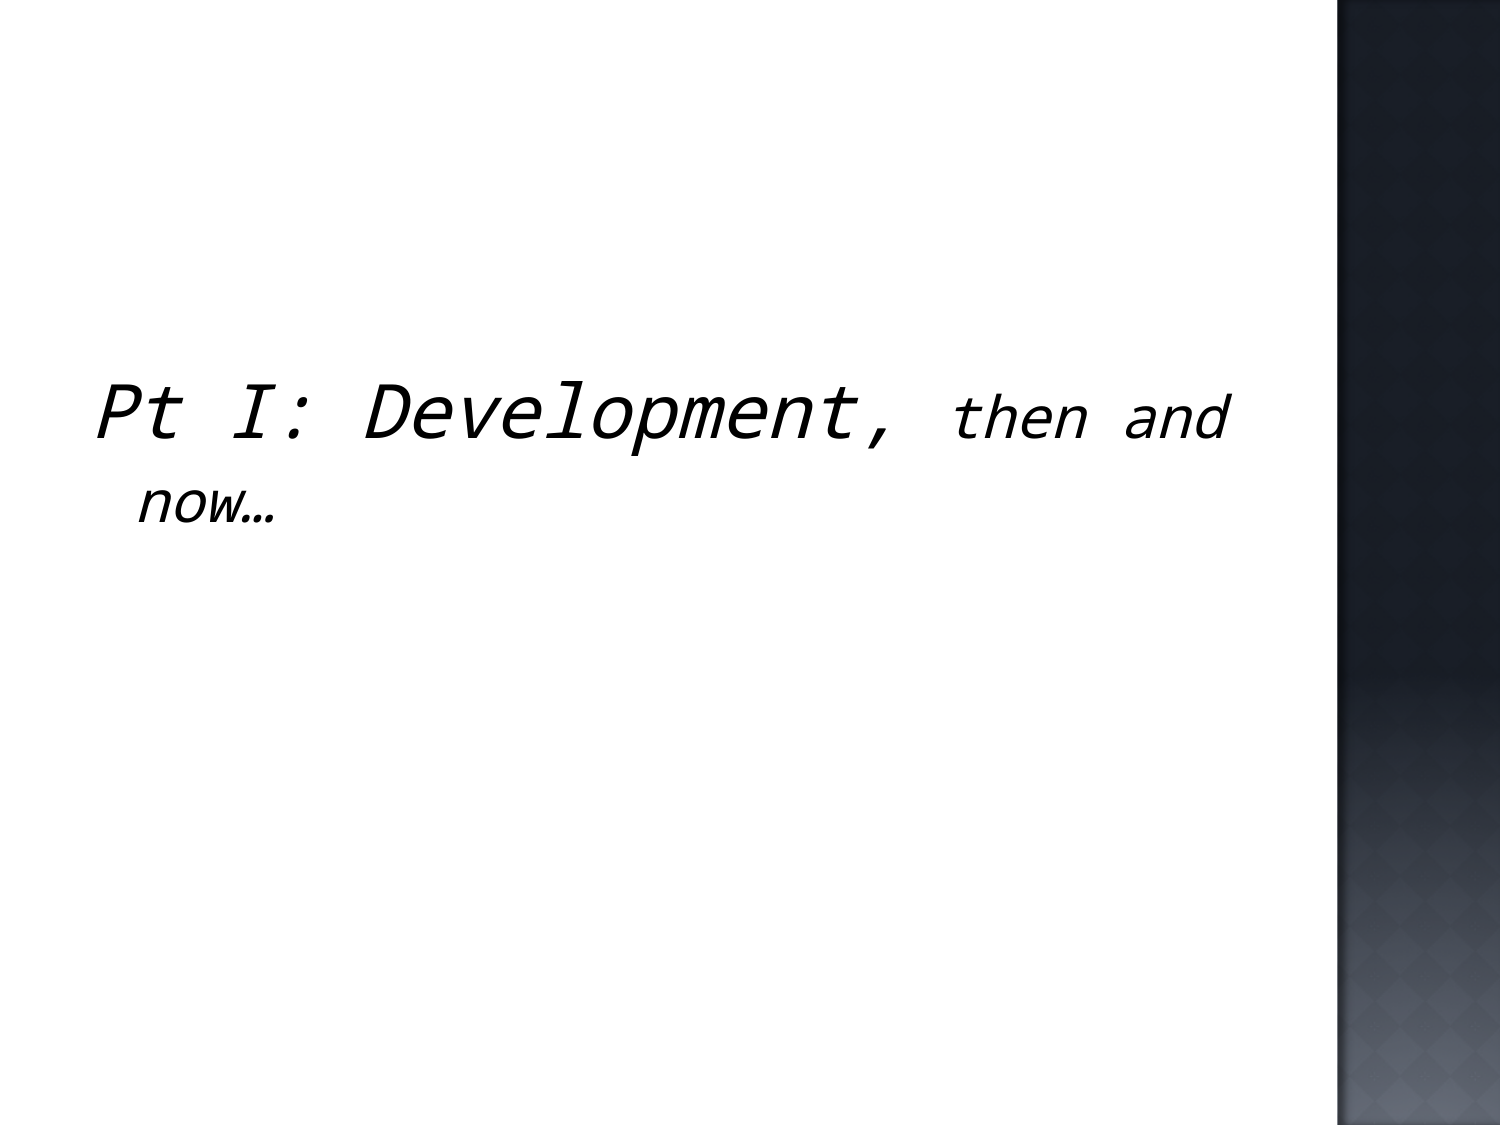

#
Pt I: Development, then and now…